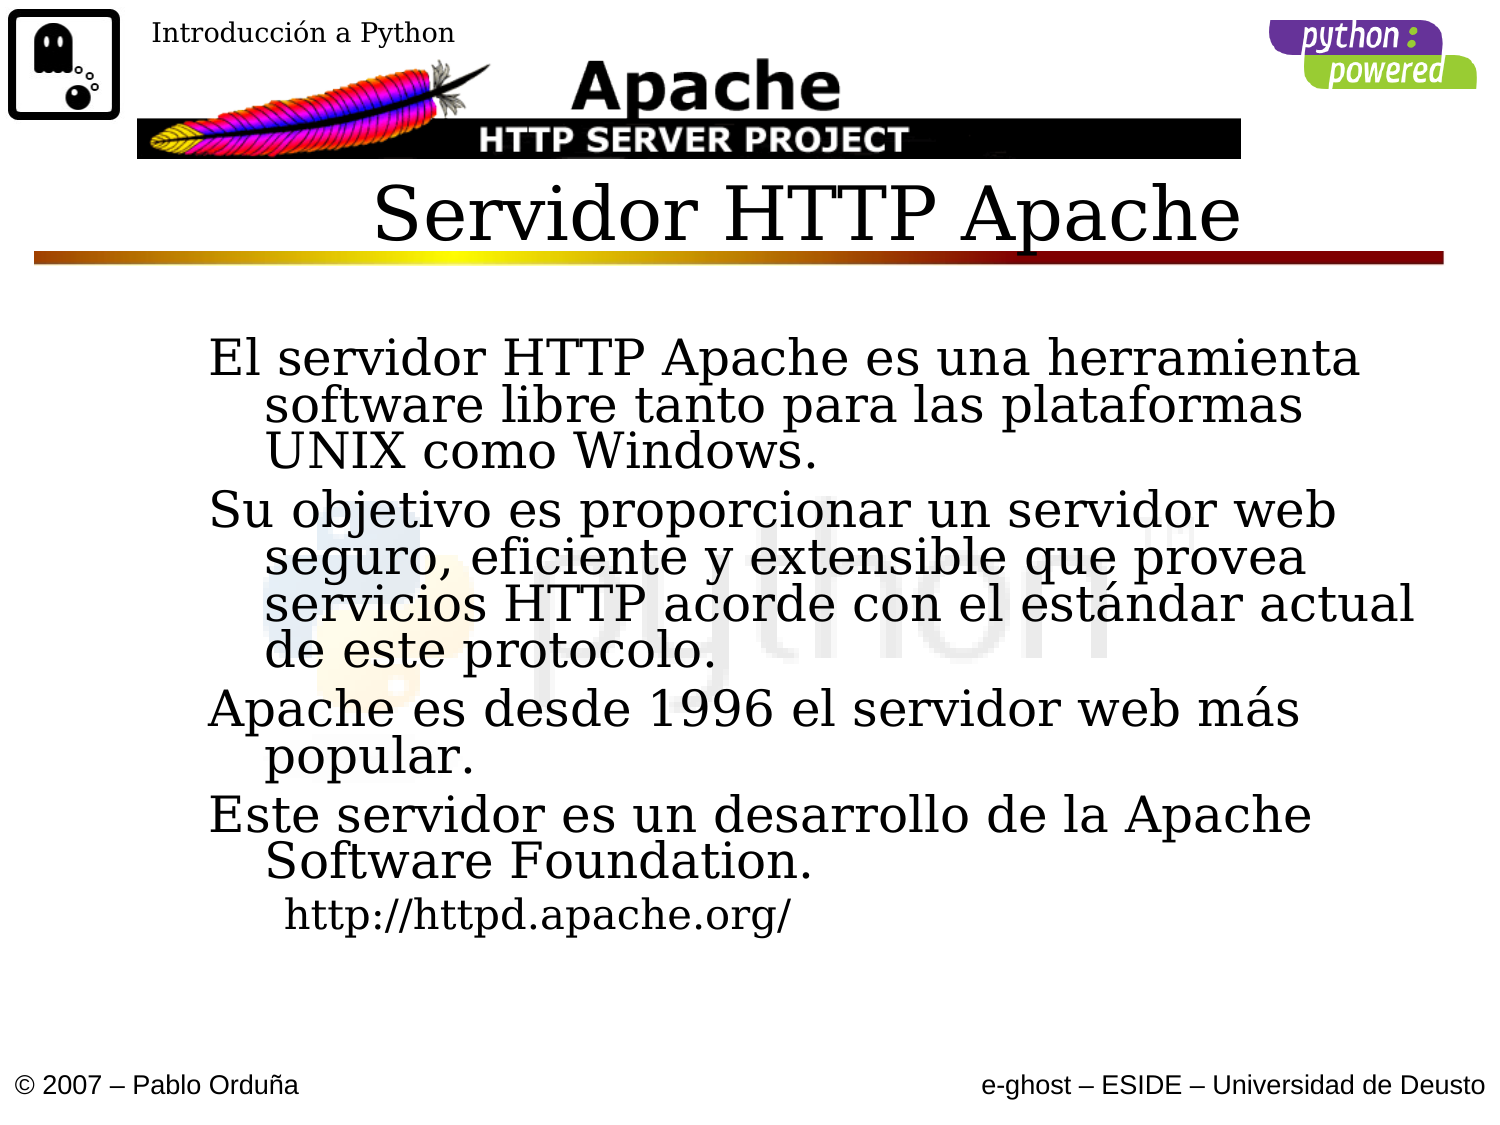

# Servidor HTTP Apache
El servidor HTTP Apache es una herramienta software libre tanto para las plataformas UNIX como Windows.
Su objetivo es proporcionar un servidor web seguro, eficiente y extensible que provea servicios HTTP acorde con el estándar actual de este protocolo.
Apache es desde 1996 el servidor web más popular.
Este servidor es un desarrollo de la Apache Software Foundation.
http://httpd.apache.org/